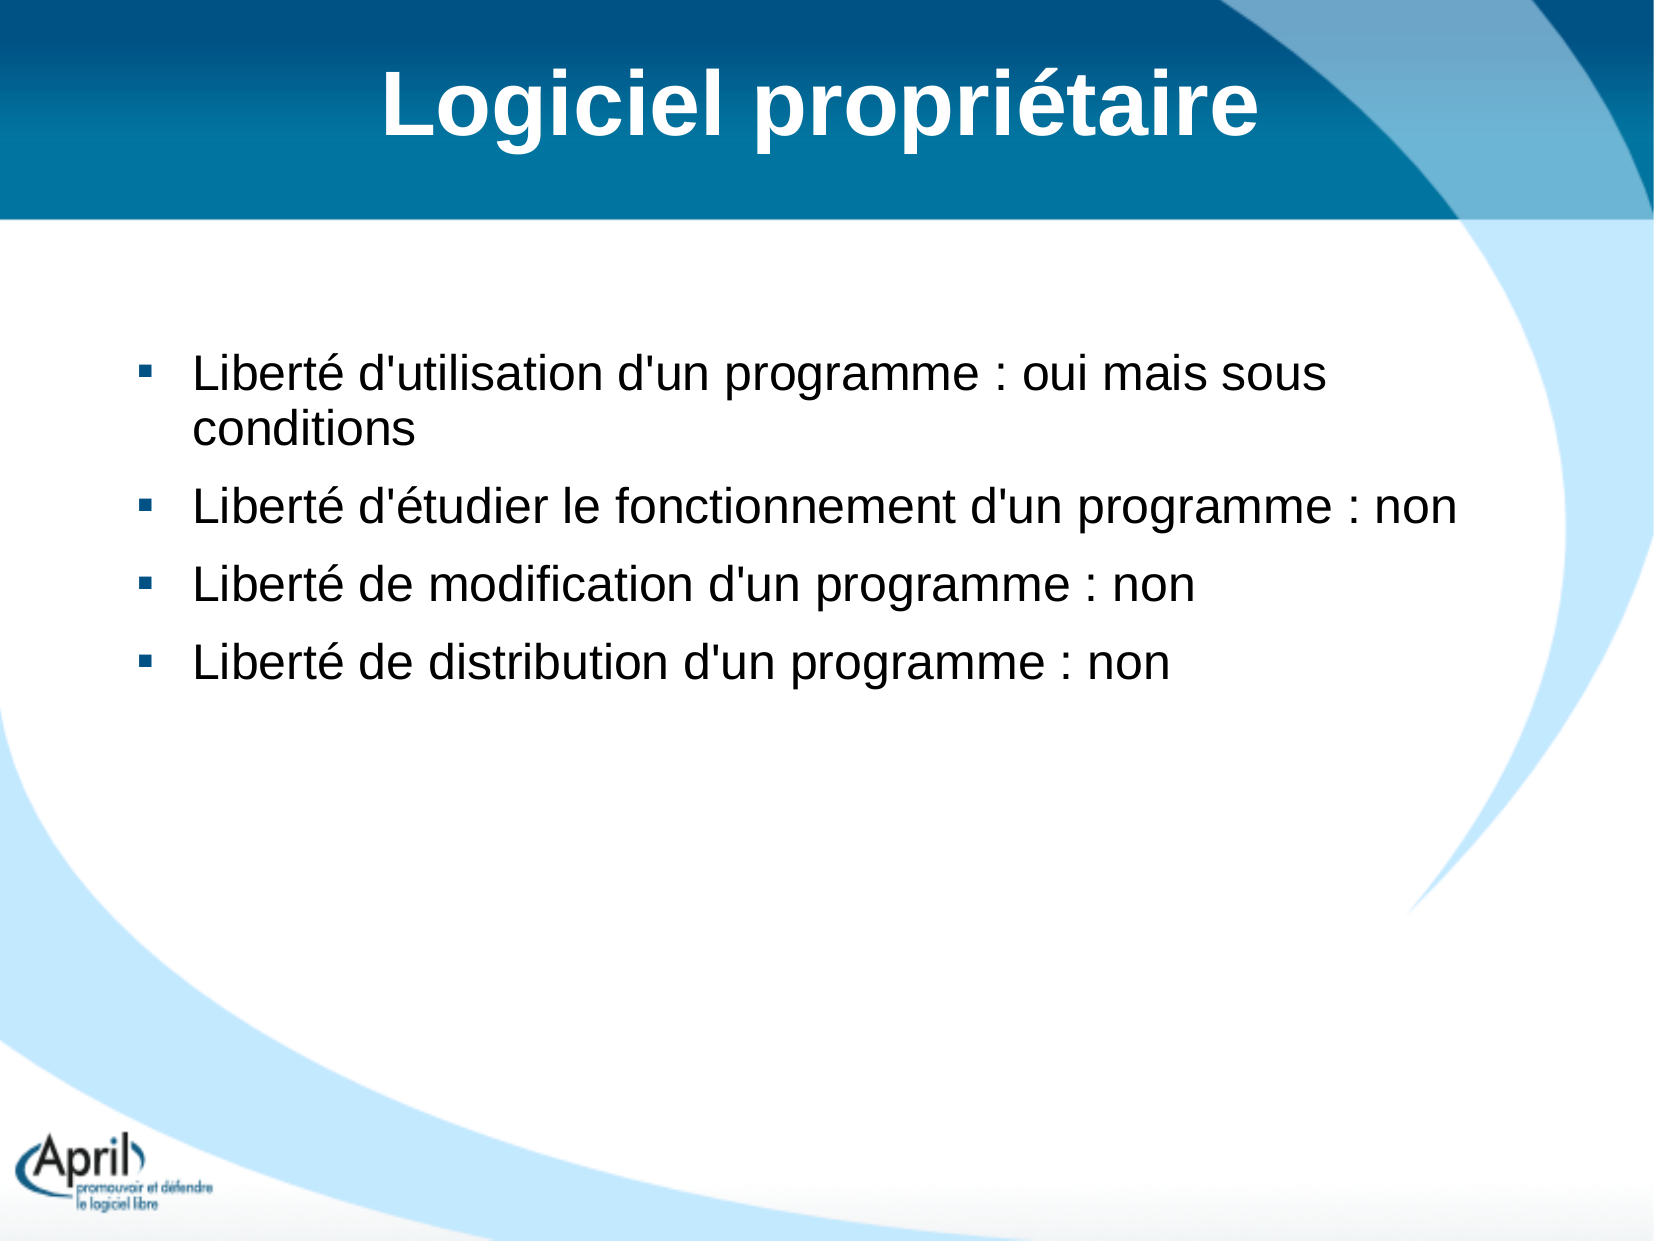

# Logiciel propriétaire
Liberté d'utilisation d'un programme : oui mais sous conditions
Liberté d'étudier le fonctionnement d'un programme : non
Liberté de modification d'un programme : non
Liberté de distribution d'un programme : non